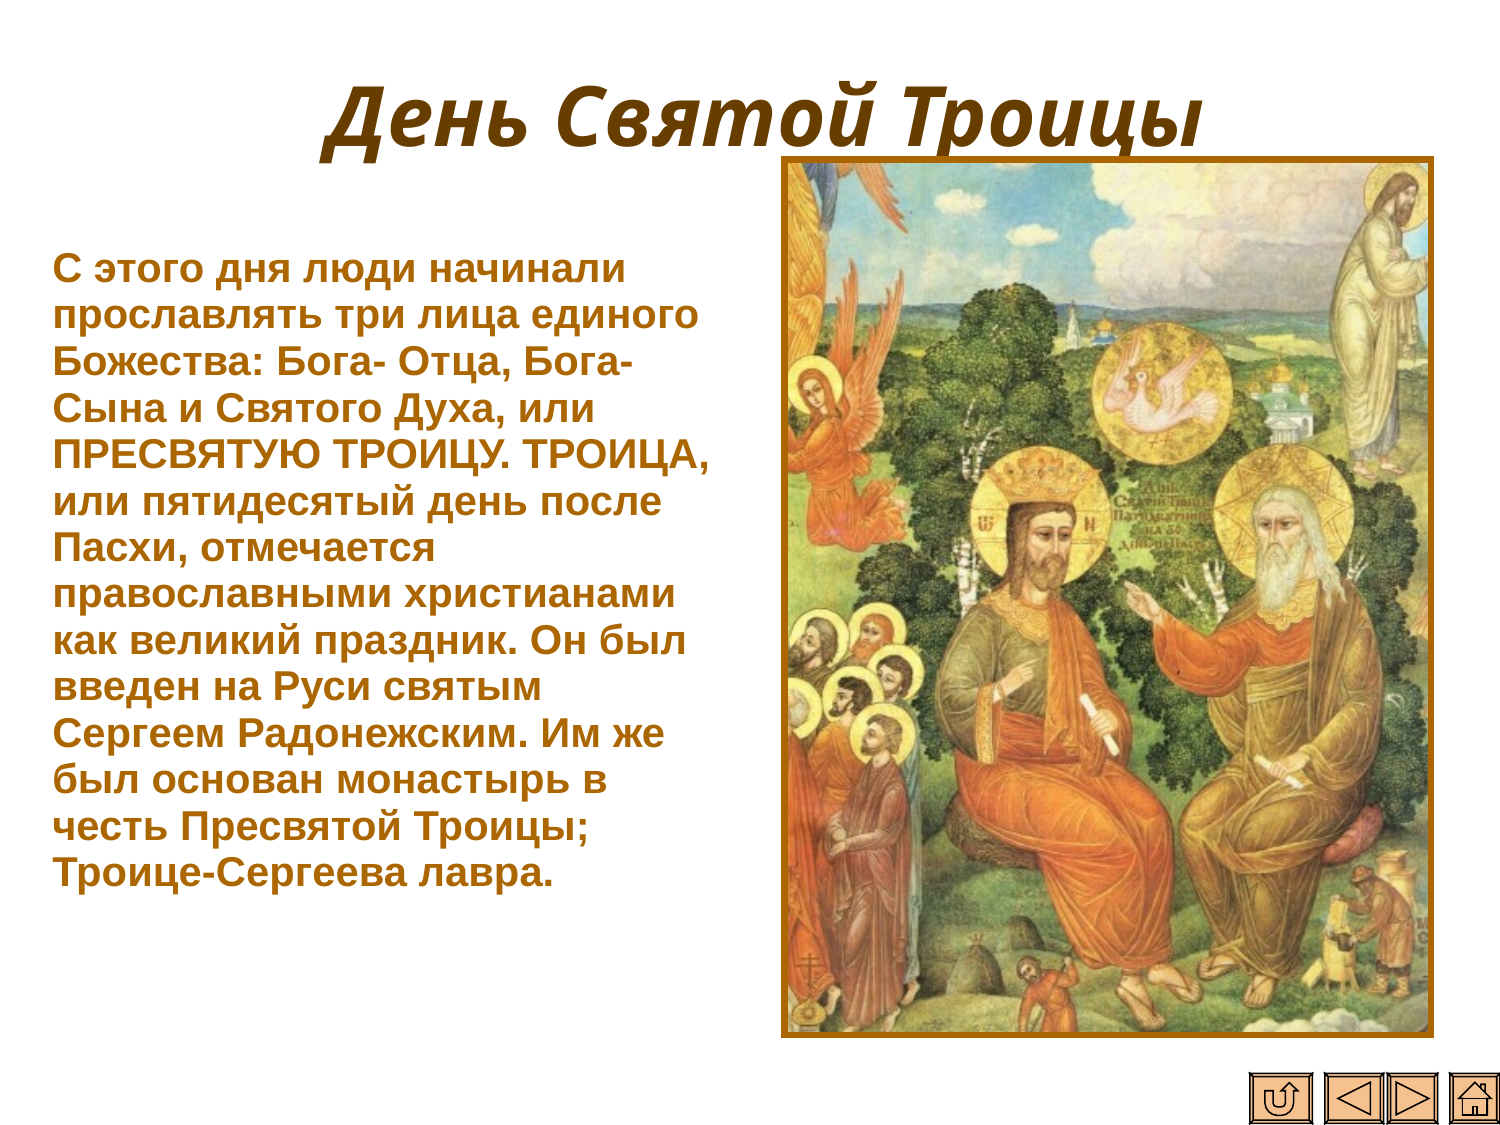

День Святой Троицы
С этого дня люди начинали прославлять три лица единого Божества: Бога- Отца, Бога-Сына и Святого Духа, или ПРЕСВЯТУЮ ТРОИЦУ. ТРОИЦА, или пятидесятый день после Пасхи, отмечается православными христианами как великий праздник. Он был введен на Руси святым Сергеем Радонежским. Им же был основан монастырь в честь Пресвятой Троицы; Троице-Сергеева лавра.